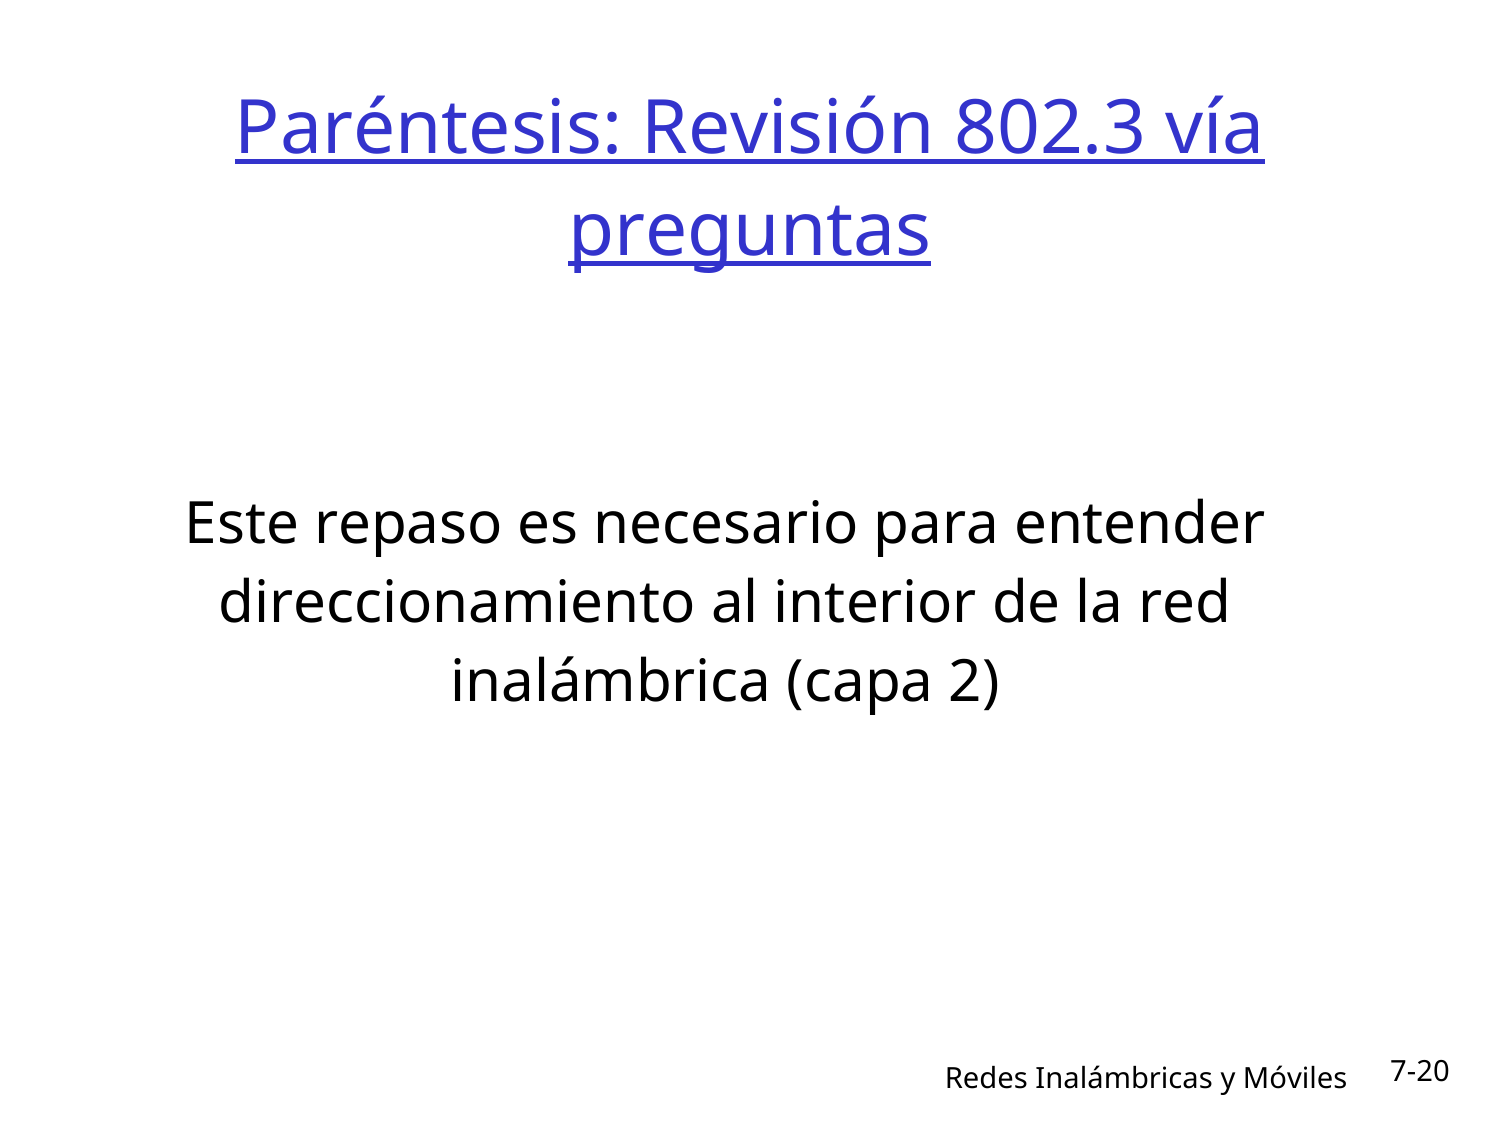

# Paréntesis: Revisión 802.3 vía preguntas
Este repaso es necesario para entender direccionamiento al interior de la red inalámbrica (capa 2)
20